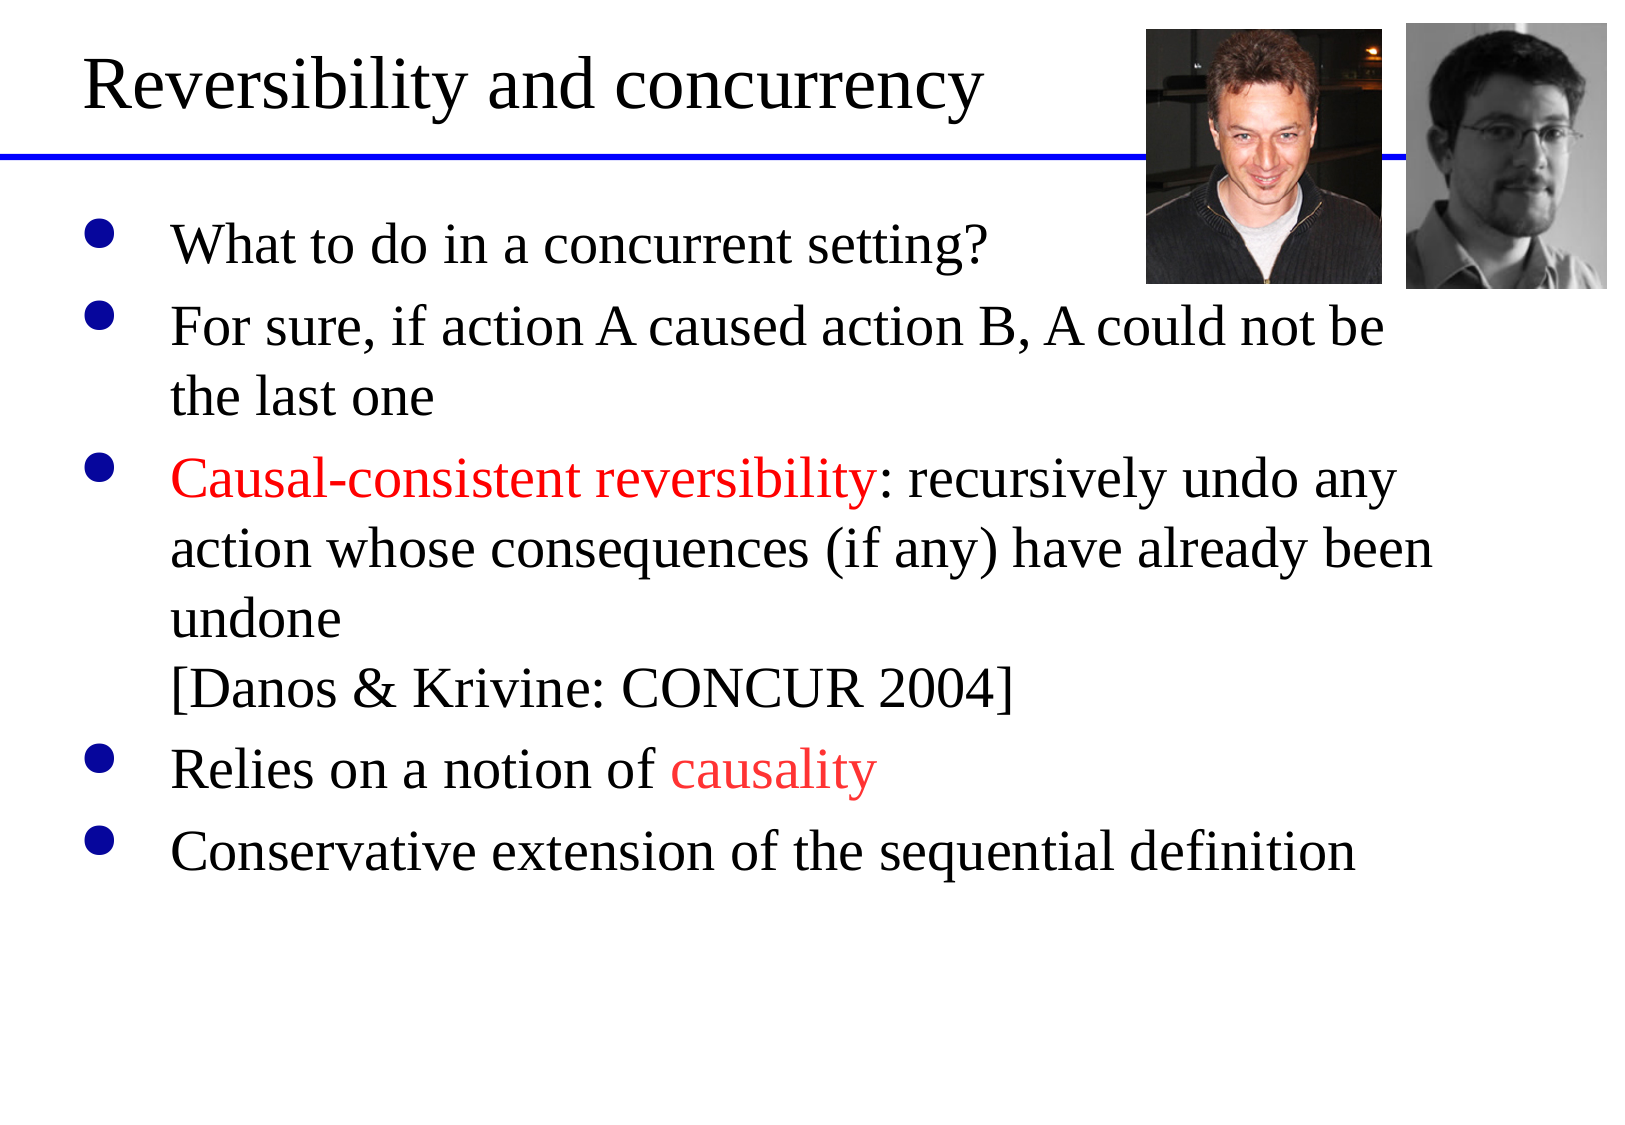

# Reversibility and concurrency
What to do in a concurrent setting?
For sure, if action A caused action B, A could not be the last one
Causal-consistent reversibility: recursively undo any action whose consequences (if any) have already been undone
[Danos & Krivine: CONCUR 2004]
Relies on a notion of causality
Conservative extension of the sequential definition